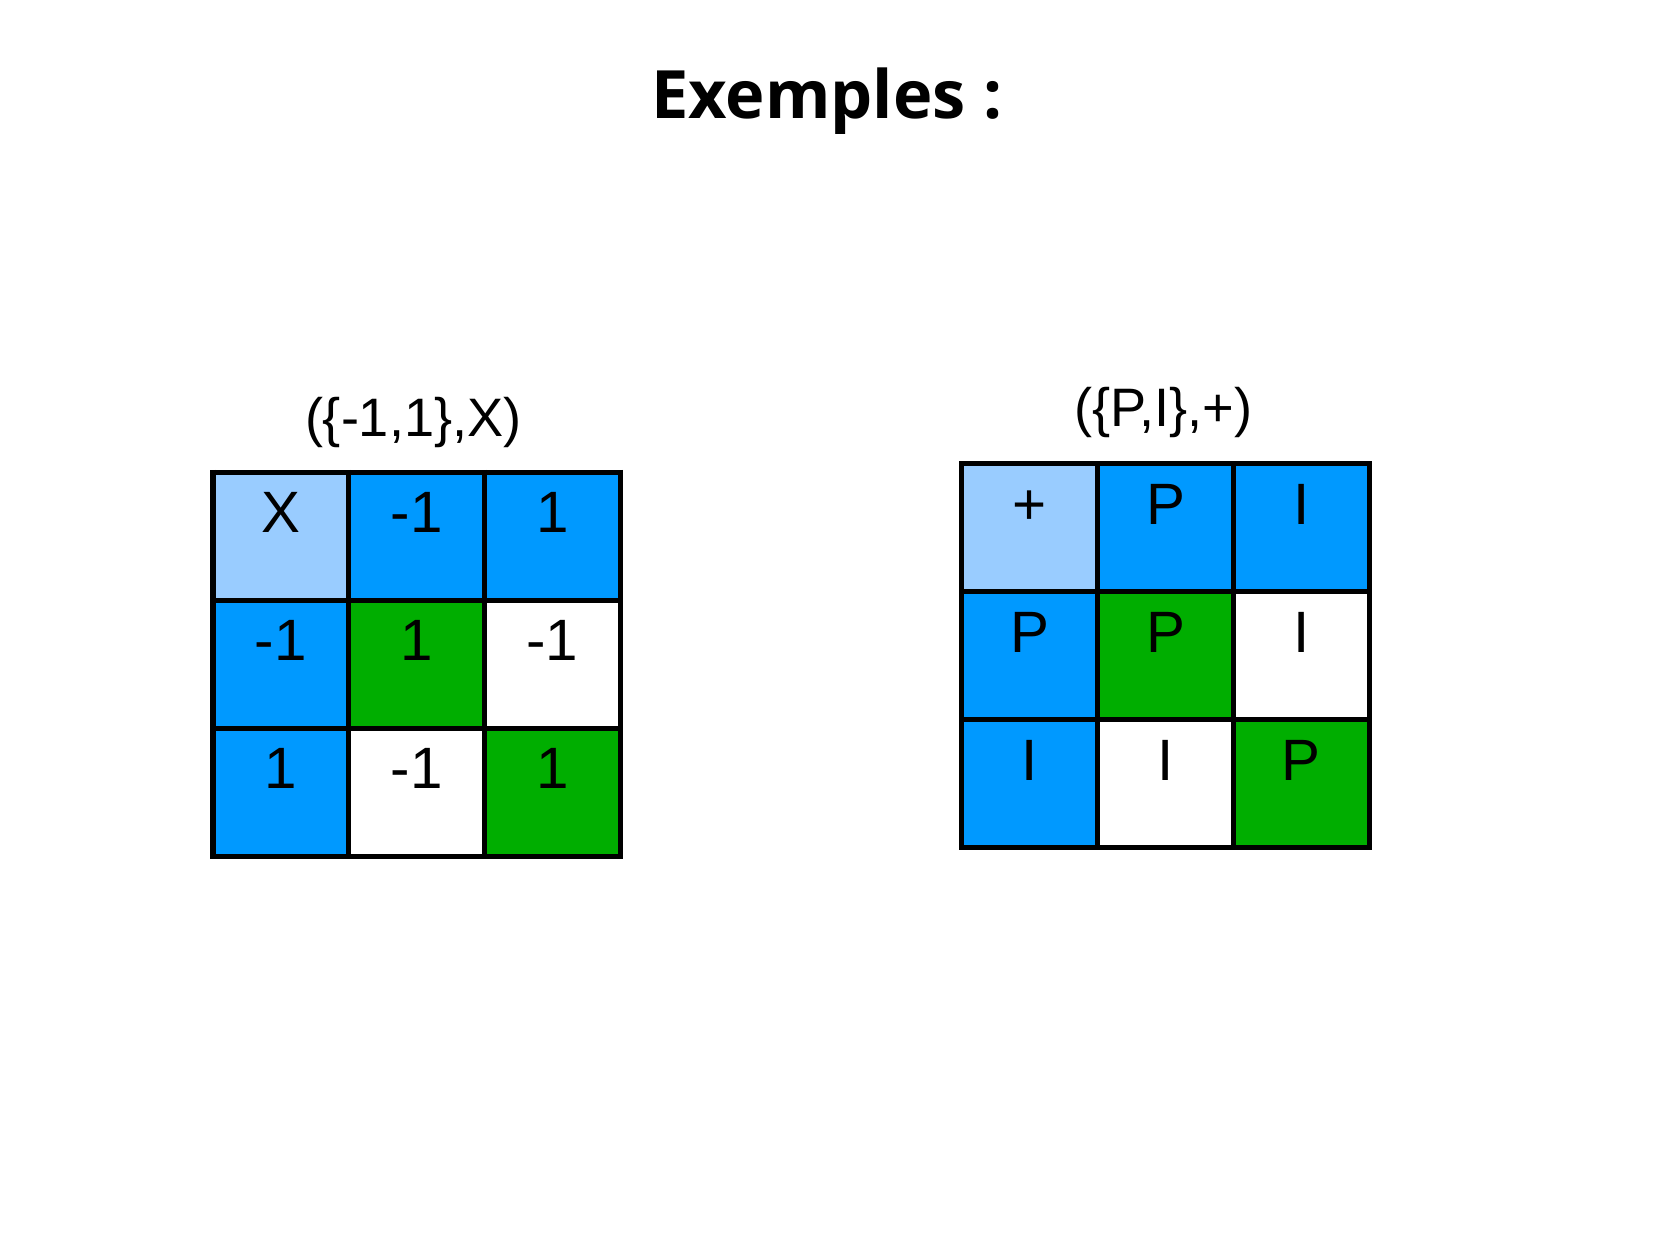

Exemples :
({P,I},+)
({-1,1},X)
| + | P | I |
| --- | --- | --- |
| P | P | I |
| I | I | P |
| X | -1 | 1 |
| --- | --- | --- |
| -1 | 1 | -1 |
| 1 | -1 | 1 |